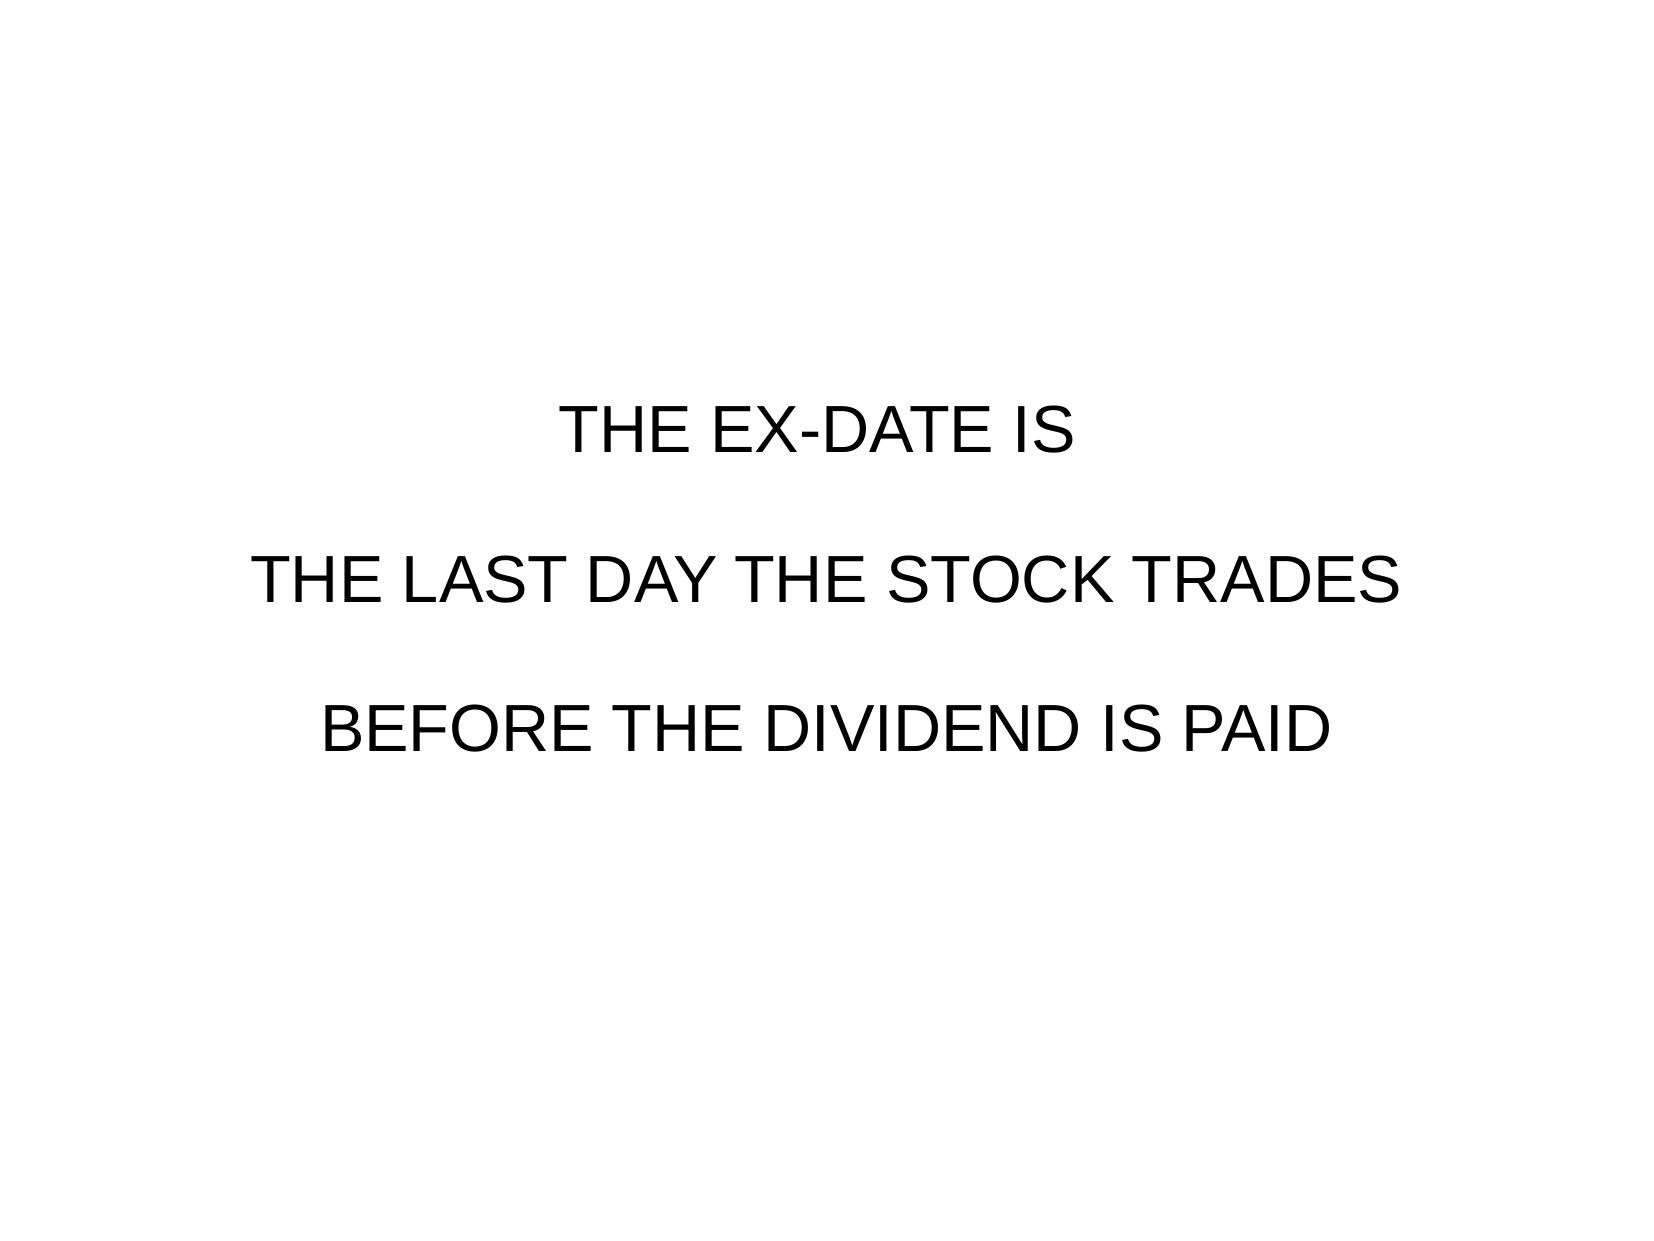

# THE EX-DATE IS
THE LAST DAY THE STOCK TRADES
BEFORE THE DIVIDEND IS PAID